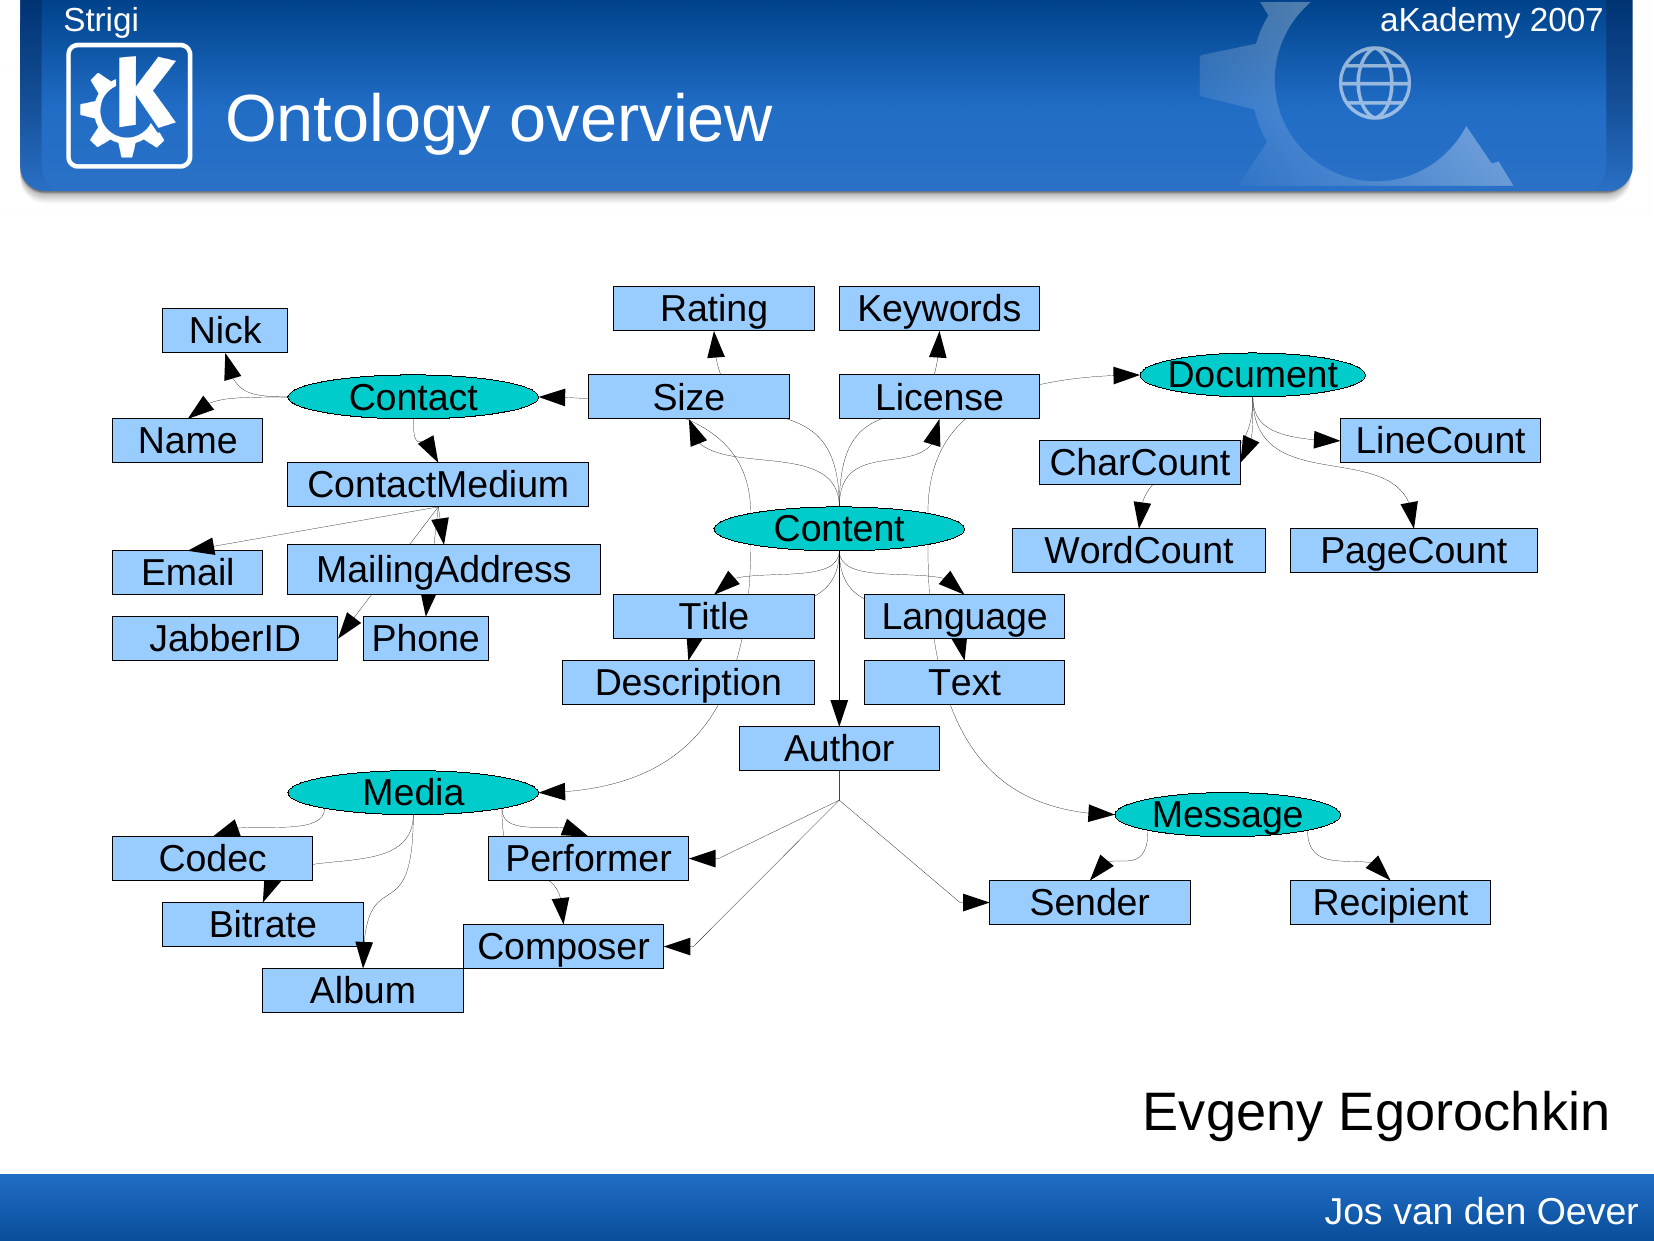

# Ontology overview
Rating
Keywords
Nick
Document
Contact
Size
License
Name
LineCount
CharCount
ContactMedium
Content
WordCount
PageCount
MailingAddress
Email
Title
Language
JabberID
Phone
Description
Text
Author
Media
Message
Codec
Performer
Sender
Recipient
Bitrate
Composer
Album
Evgeny Egorochkin